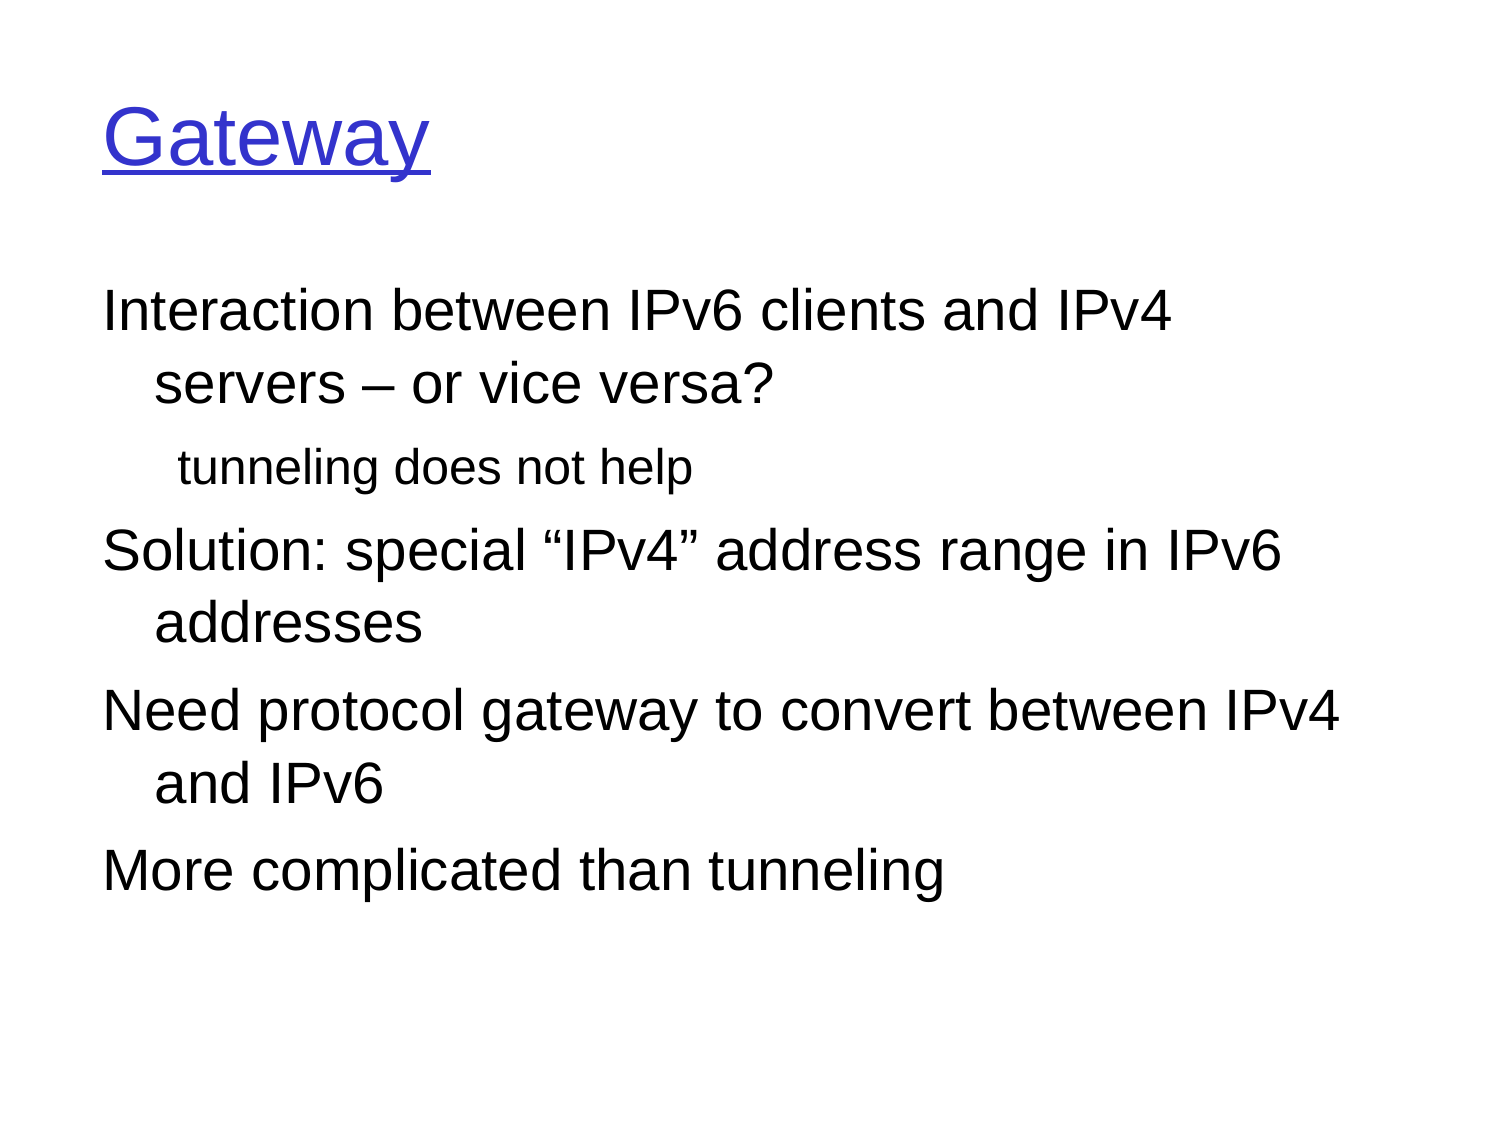

# Gateway
Interaction between IPv6 clients and IPv4 servers – or vice versa?
tunneling does not help
Solution: special “IPv4” address range in IPv6 addresses
Need protocol gateway to convert between IPv4 and IPv6
More complicated than tunneling